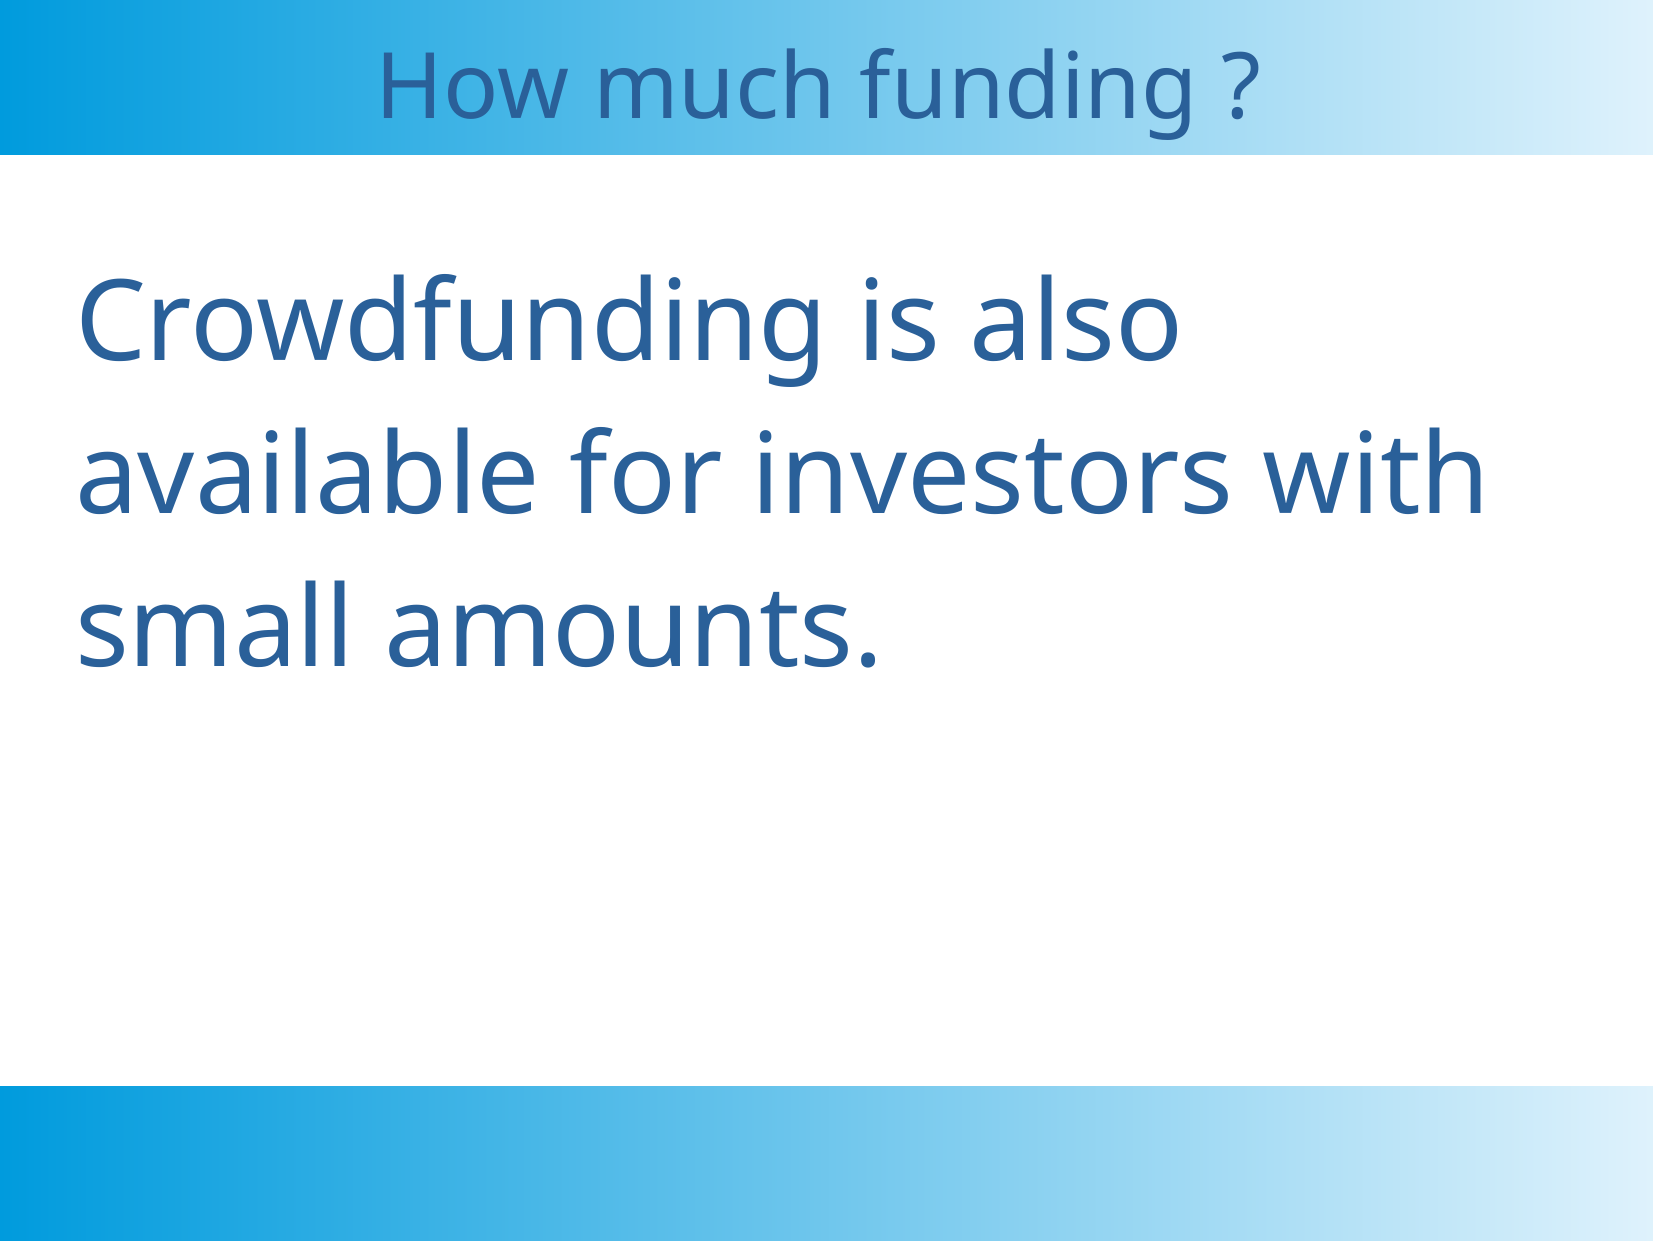

# How much funding ?
Crowdfunding is also available for investors with small amounts.